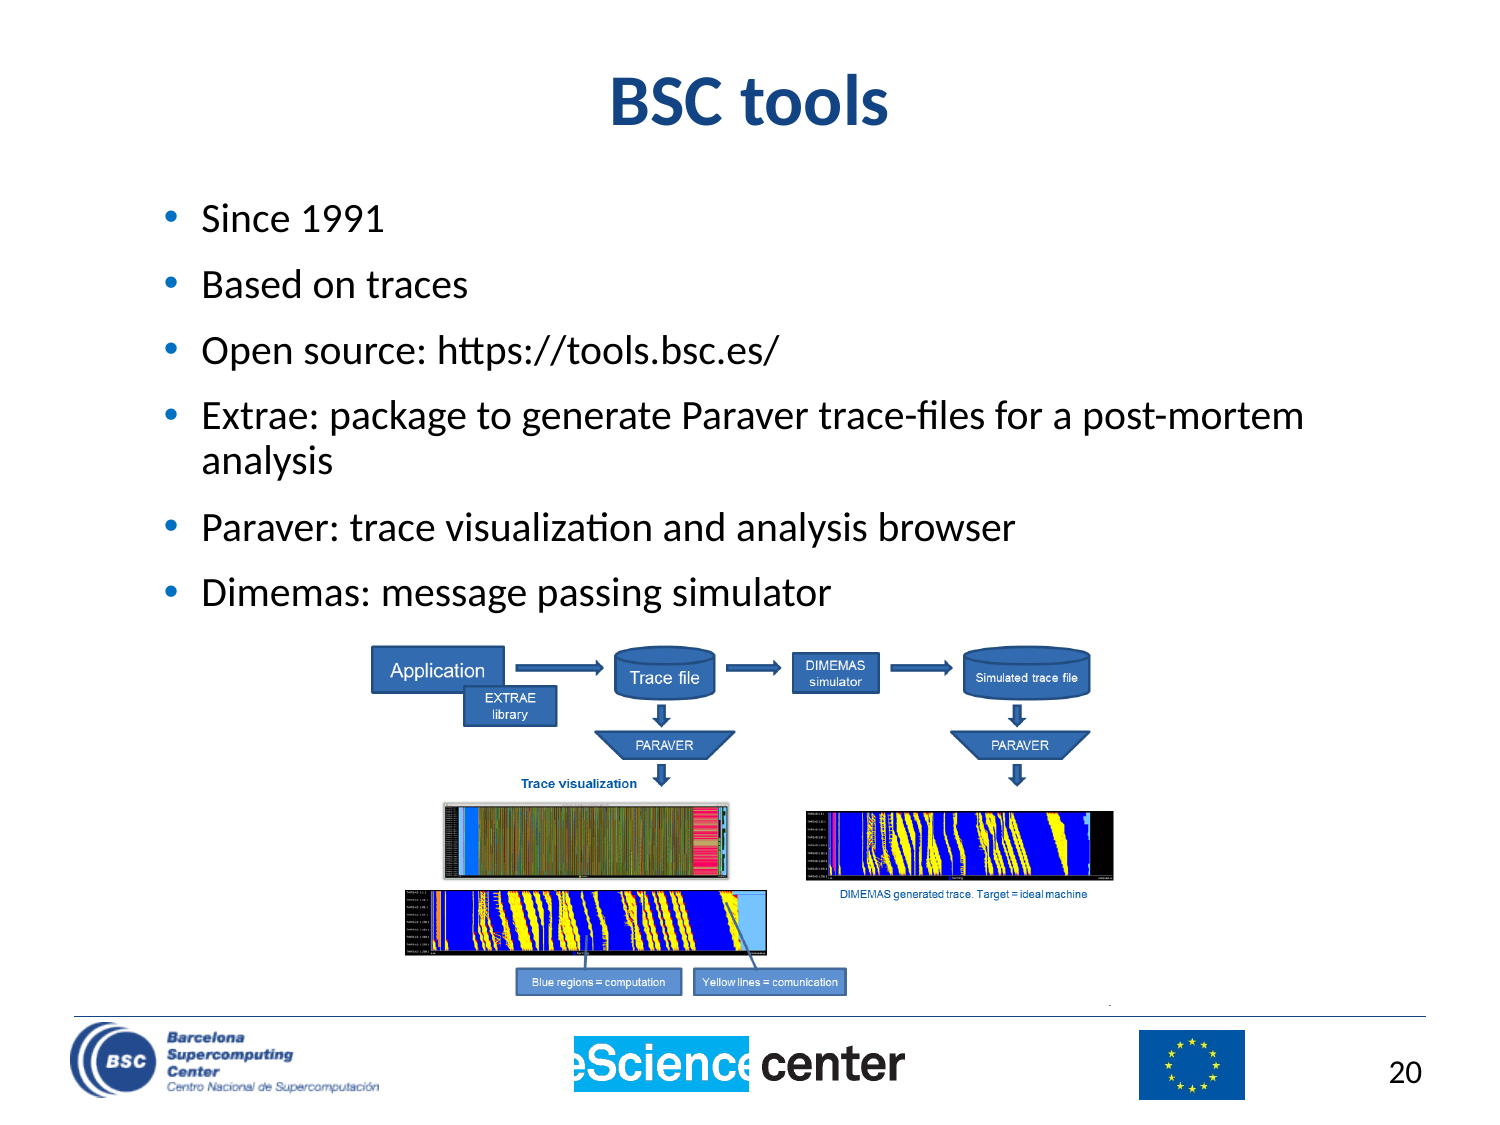

BSC tools
Since 1991
Based on traces
Open source: https://tools.bsc.es/
Extrae: package to generate Paraver trace-files for a post-mortem analysis
Paraver: trace visualization and analysis browser
Dimemas: message passing simulator